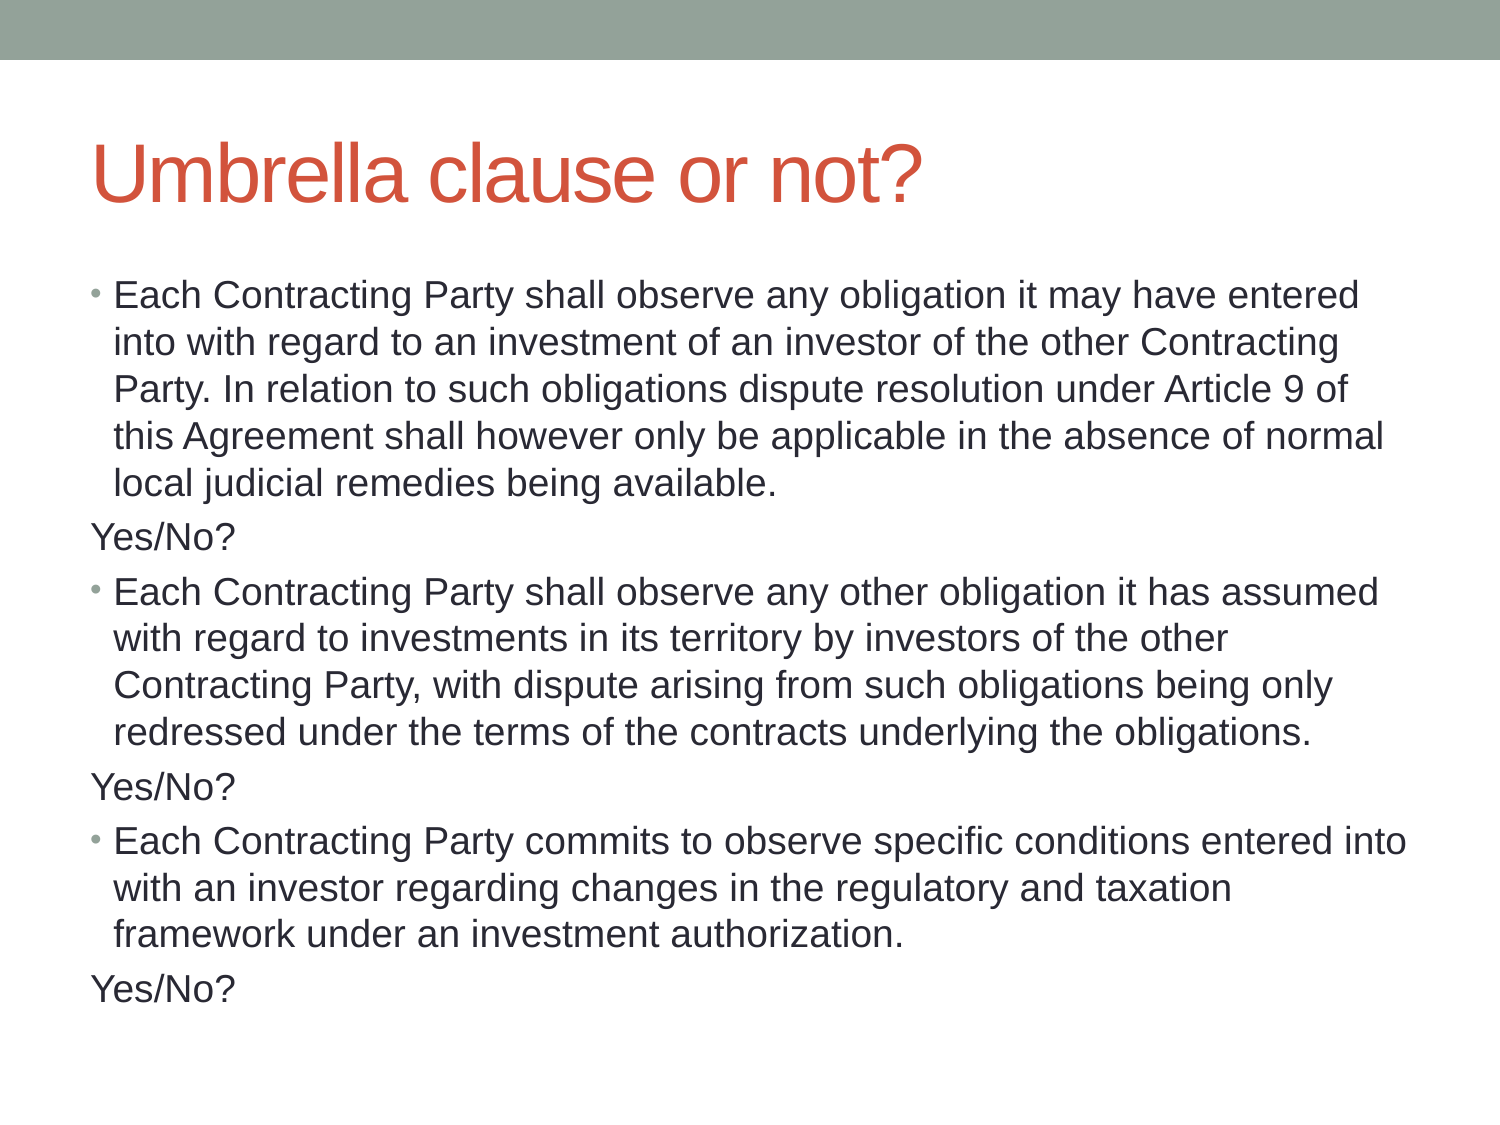

# Umbrella clause or not?
Each Contracting Party shall observe any obligation it may have entered into with regard to an investment of an investor of the other Contracting Party. In relation to such obligations dispute resolution under Article 9 of this Agreement shall however only be applicable in the absence of normal local judicial remedies being available.
Yes/No?
Each Contracting Party shall observe any other obligation it has assumed with regard to investments in its territory by investors of the other Contracting Party, with dispute arising from such obligations being only redressed under the terms of the contracts underlying the obligations.
Yes/No?
Each Contracting Party commits to observe specific conditions entered into with an investor regarding changes in the regulatory and taxation framework under an investment authorization.
Yes/No?